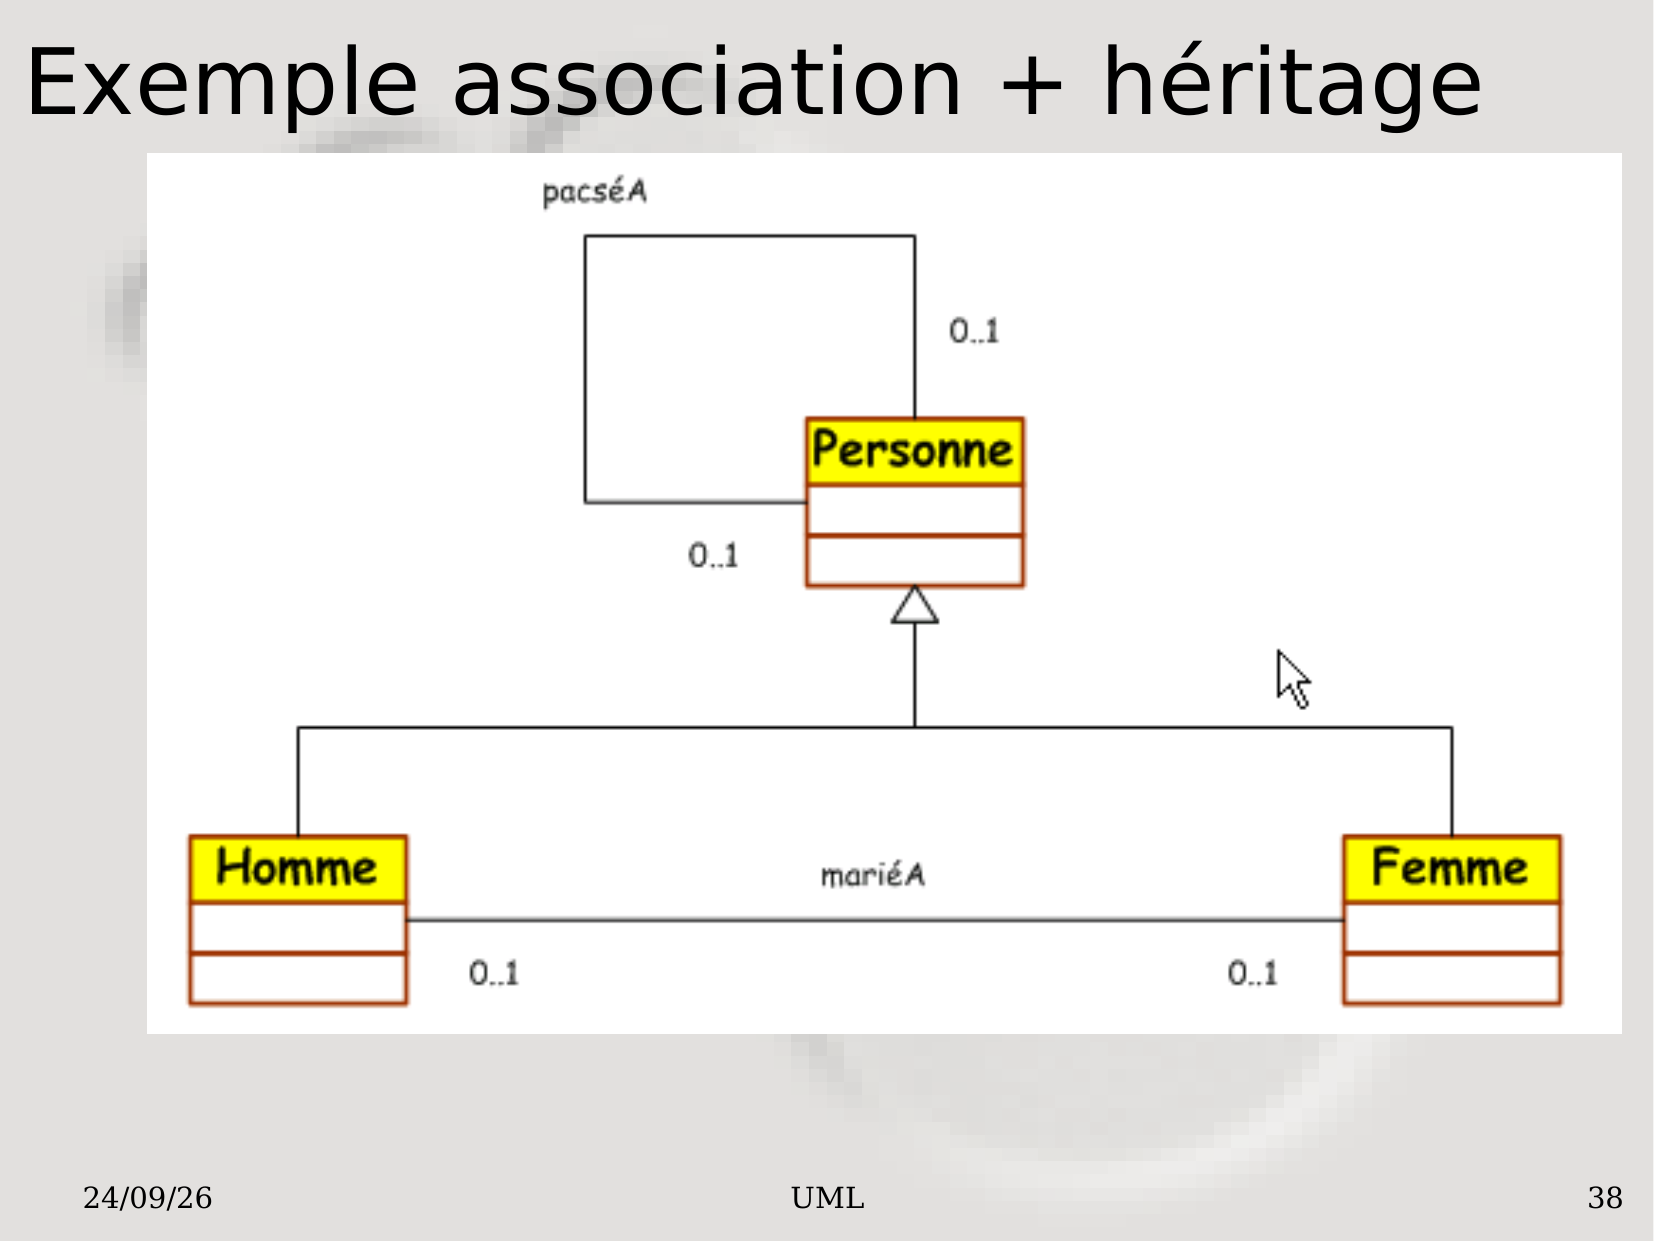

# Exemple association + héritage
UML
38